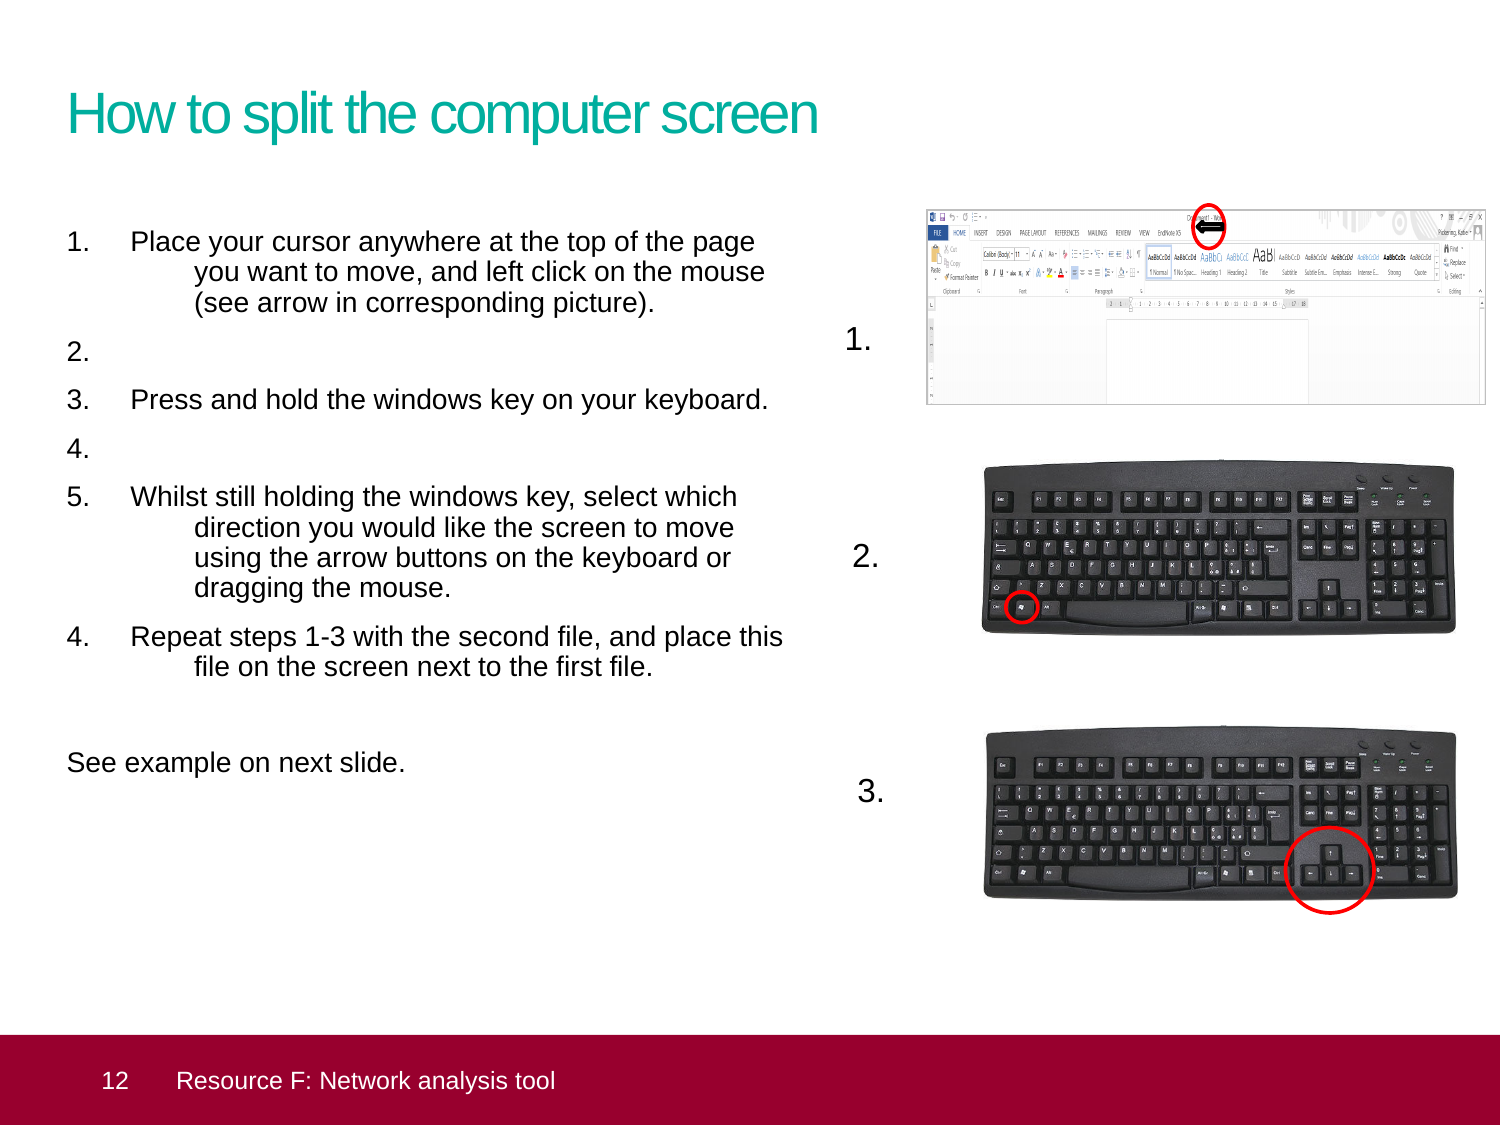

How to split the computer screen
# Place your cursor anywhere at the top of the page you want to move, and left click on the mouse (see arrow in corresponding picture).
Press and hold the windows key on your keyboard.
Whilst still holding the windows key, select which direction you would like the screen to move using the arrow buttons on the keyboard or dragging the mouse.
Repeat steps 1-3 with the second file, and place this file on the screen next to the first file.
See example on next slide.
1.
2.
3.
 11
Resource F: Network analysis tool